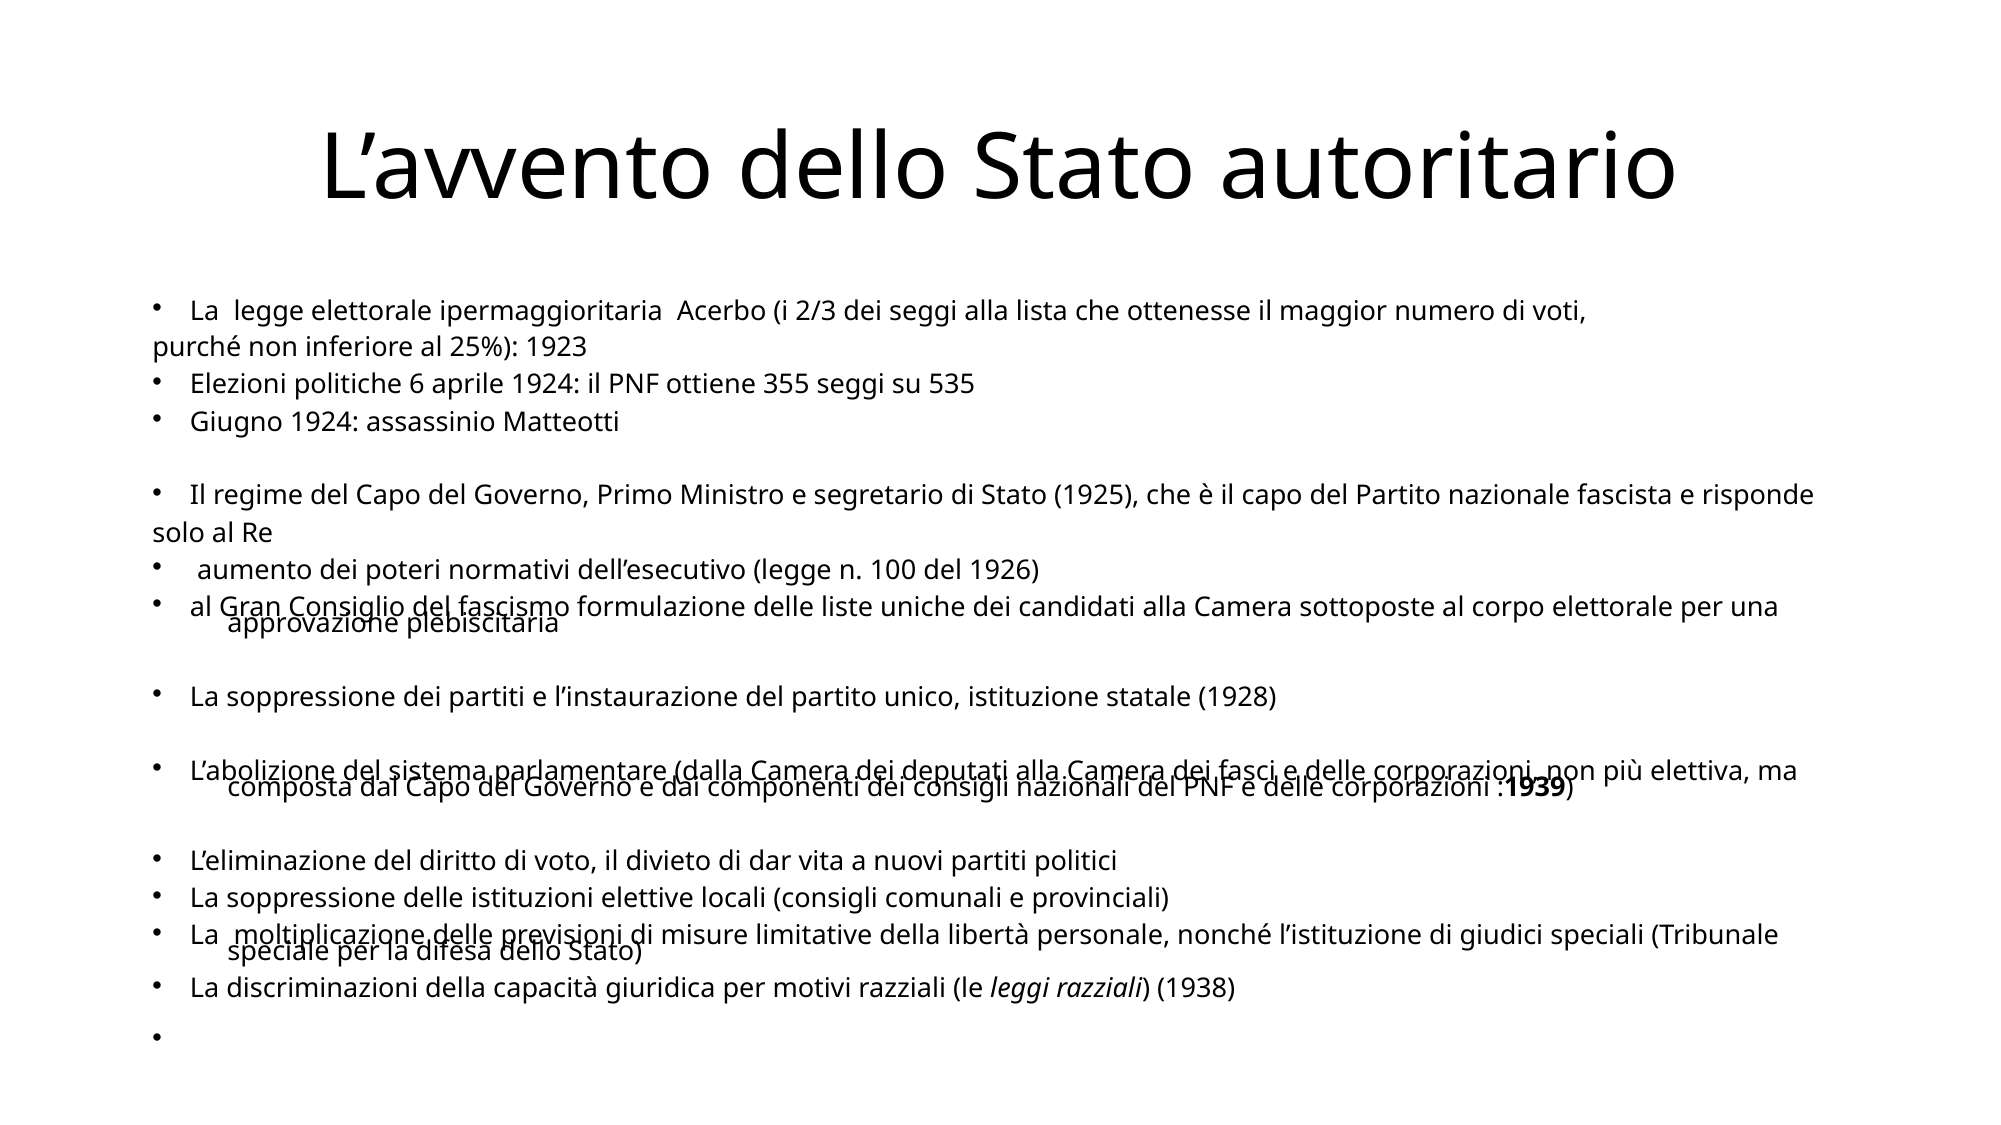

# L’avvento dello Stato autoritario
La legge elettorale ipermaggioritaria Acerbo (i 2/3 dei seggi alla lista che ottenesse il maggior numero di voti,
purché non inferiore al 25%): 1923
Elezioni politiche 6 aprile 1924: il PNF ottiene 355 seggi su 535
Giugno 1924: assassinio Matteotti
Il regime del Capo del Governo, Primo Ministro e segretario di Stato (1925), che è il capo del Partito nazionale fascista e risponde
solo al Re
 aumento dei poteri normativi dell’esecutivo (legge n. 100 del 1926)
al Gran Consiglio del fascismo formulazione delle liste uniche dei candidati alla Camera sottoposte al corpo elettorale per una approvazione plebiscitaria
La soppressione dei partiti e l’instaurazione del partito unico, istituzione statale (1928)
L’abolizione del sistema parlamentare (dalla Camera dei deputati alla Camera dei fasci e delle corporazioni, non più elettiva, ma composta dal Capo del Governo e dai componenti dei consigli nazionali del PNF e delle corporazioni :1939)
L’eliminazione del diritto di voto, il divieto di dar vita a nuovi partiti politici
La soppressione delle istituzioni elettive locali (consigli comunali e provinciali)
La moltiplicazione delle previsioni di misure limitative della libertà personale, nonché l’istituzione di giudici speciali (Tribunale speciale per la difesa dello Stato)
La discriminazioni della capacità giuridica per motivi razziali (le leggi razziali) (1938)